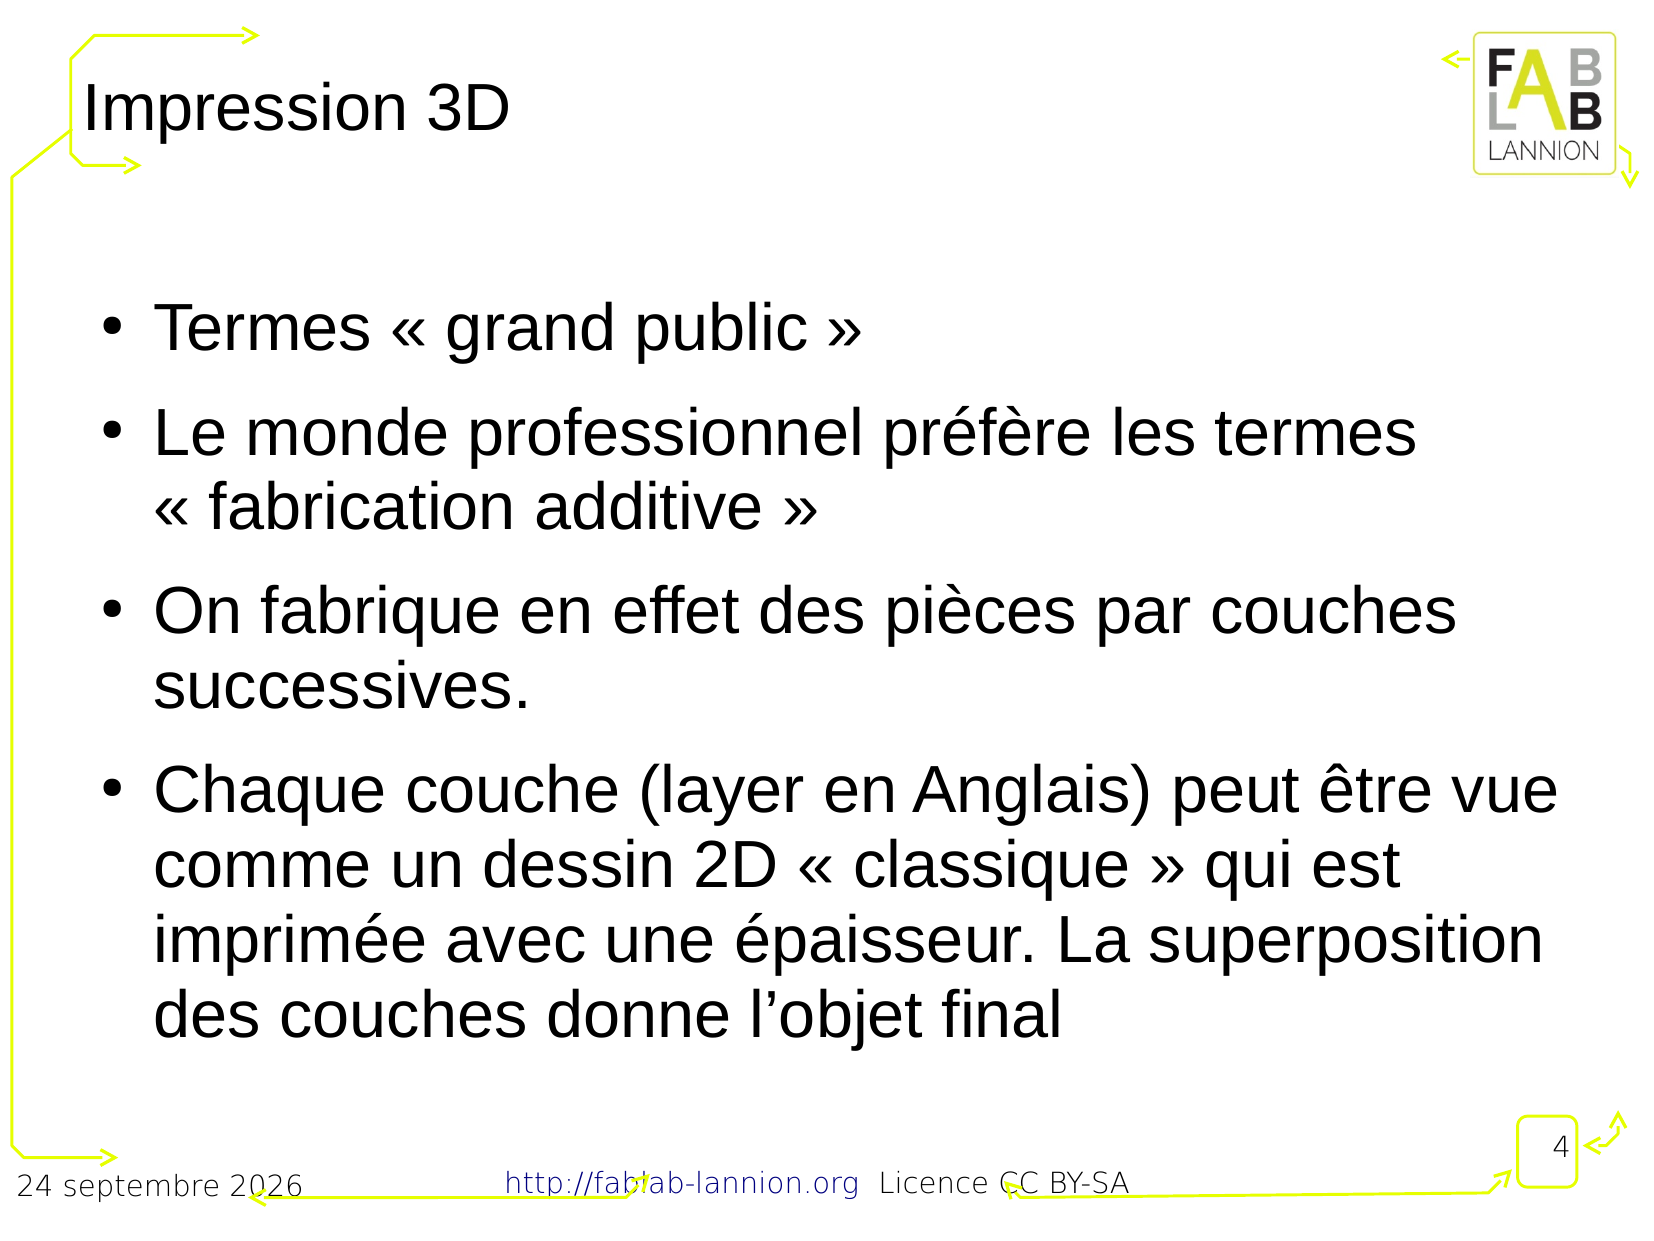

# Impression 3D
Termes « grand public »
Le monde professionnel préfère les termes « fabrication additive »
On fabrique en effet des pièces par couches successives.
Chaque couche (layer en Anglais) peut être vue comme un dessin 2D « classique » qui est imprimée avec une épaisseur. La superposition des couches donne l’objet final
4